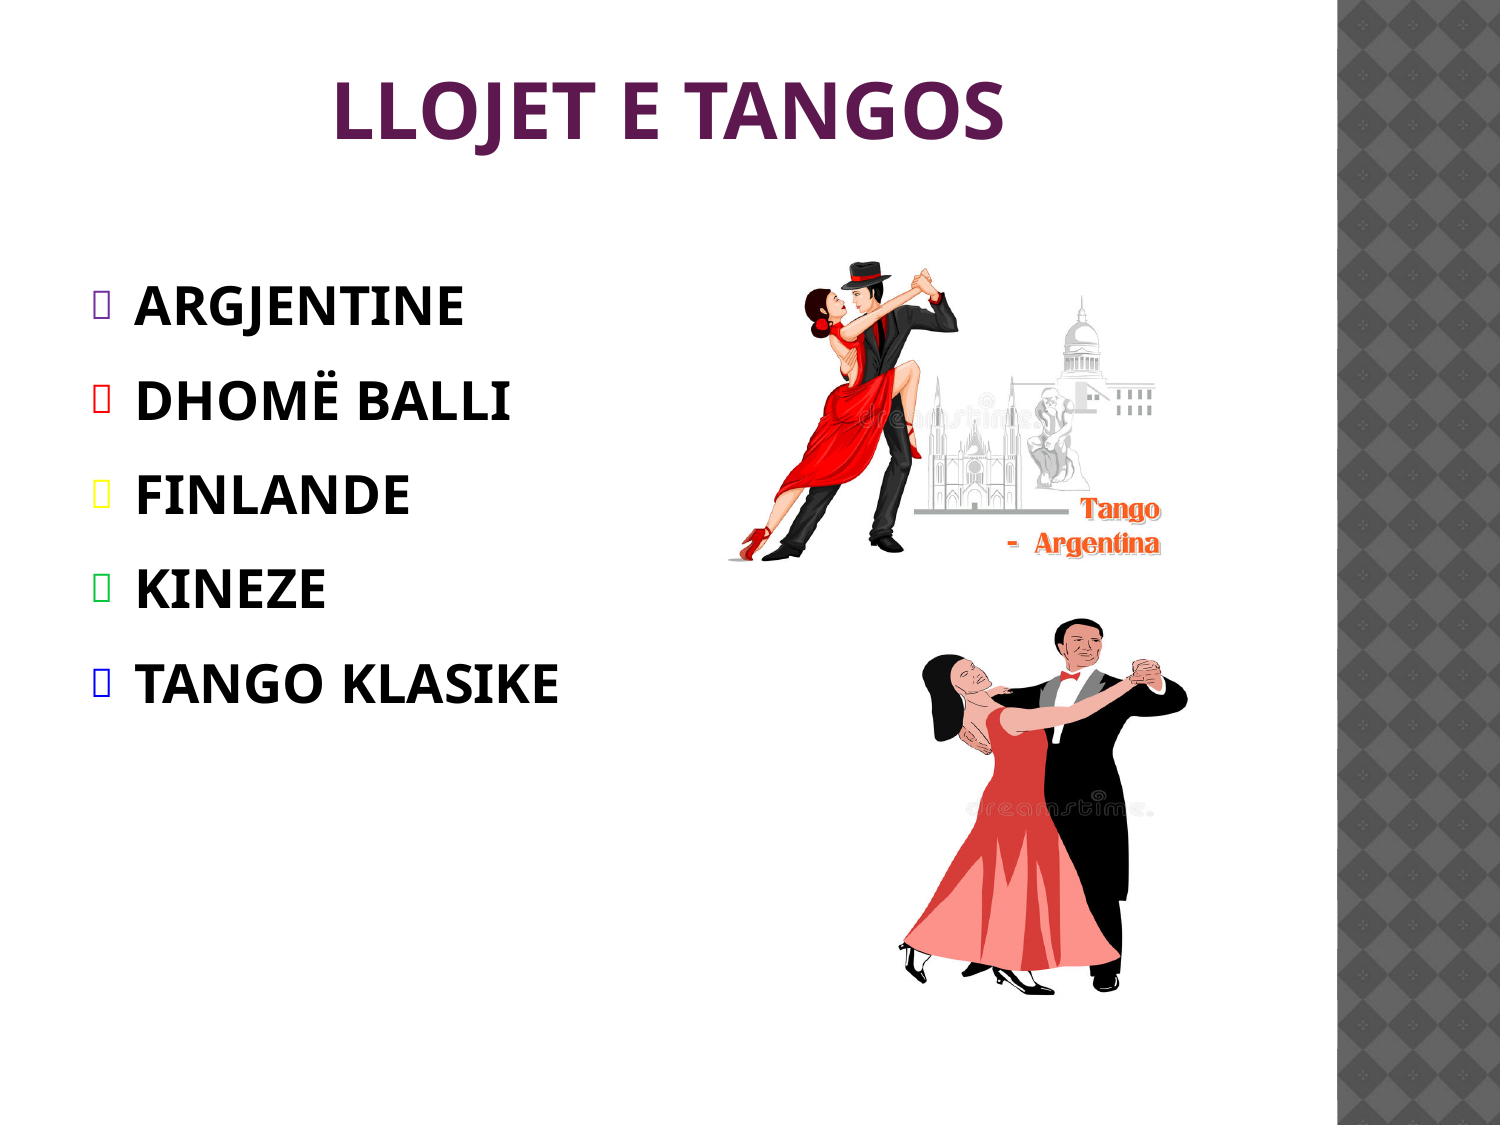

# LLOJET E TANGOS
ARGJENTINE
DHOMË BALLI
FINLANDE
KINEZE
TANGO KLASIKE